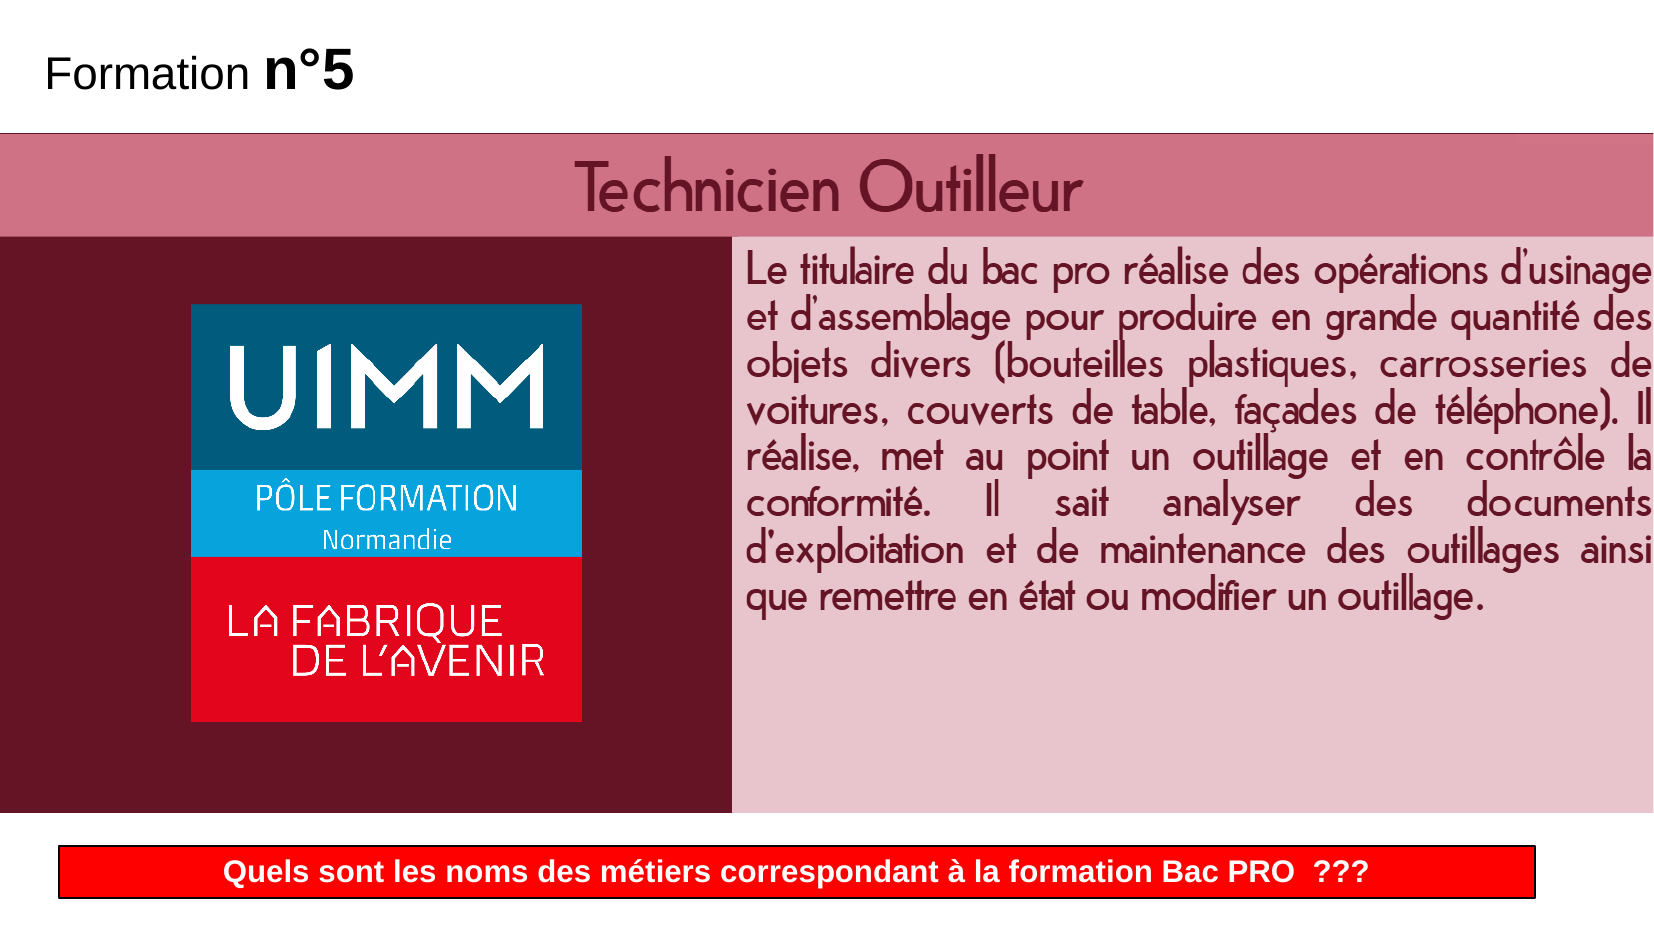

Formation n°5
Quels sont les noms des métiers correspondant à la formation Bac PRO  ???